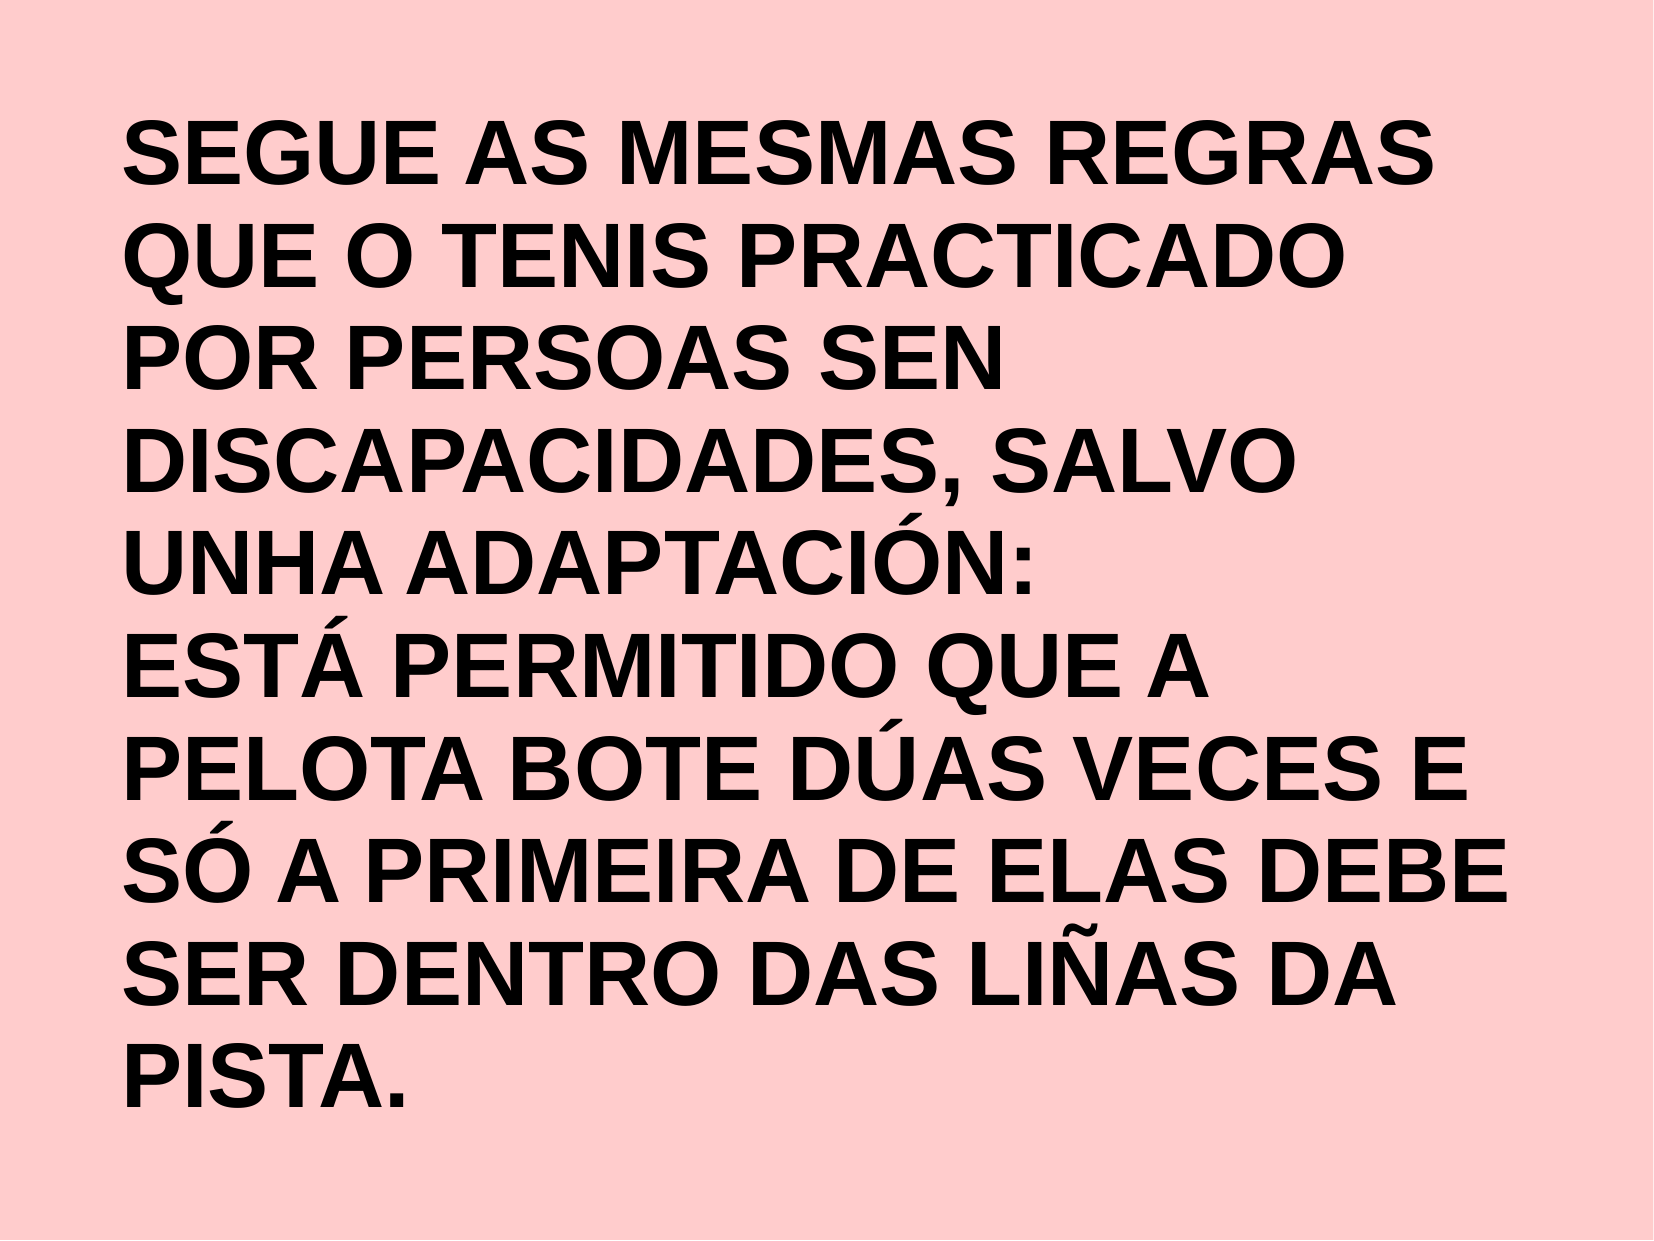

SEGUE AS MESMAS REGRAS QUE O TENIS PRACTICADO POR PERSOAS SEN DISCAPACIDADES, SALVO UNHA ADAPTACIÓN:
ESTÁ PERMITIDO QUE A PELOTA BOTE DÚAS VECES E SÓ A PRIMEIRA DE ELAS DEBE SER DENTRO DAS LIÑAS DA PISTA.